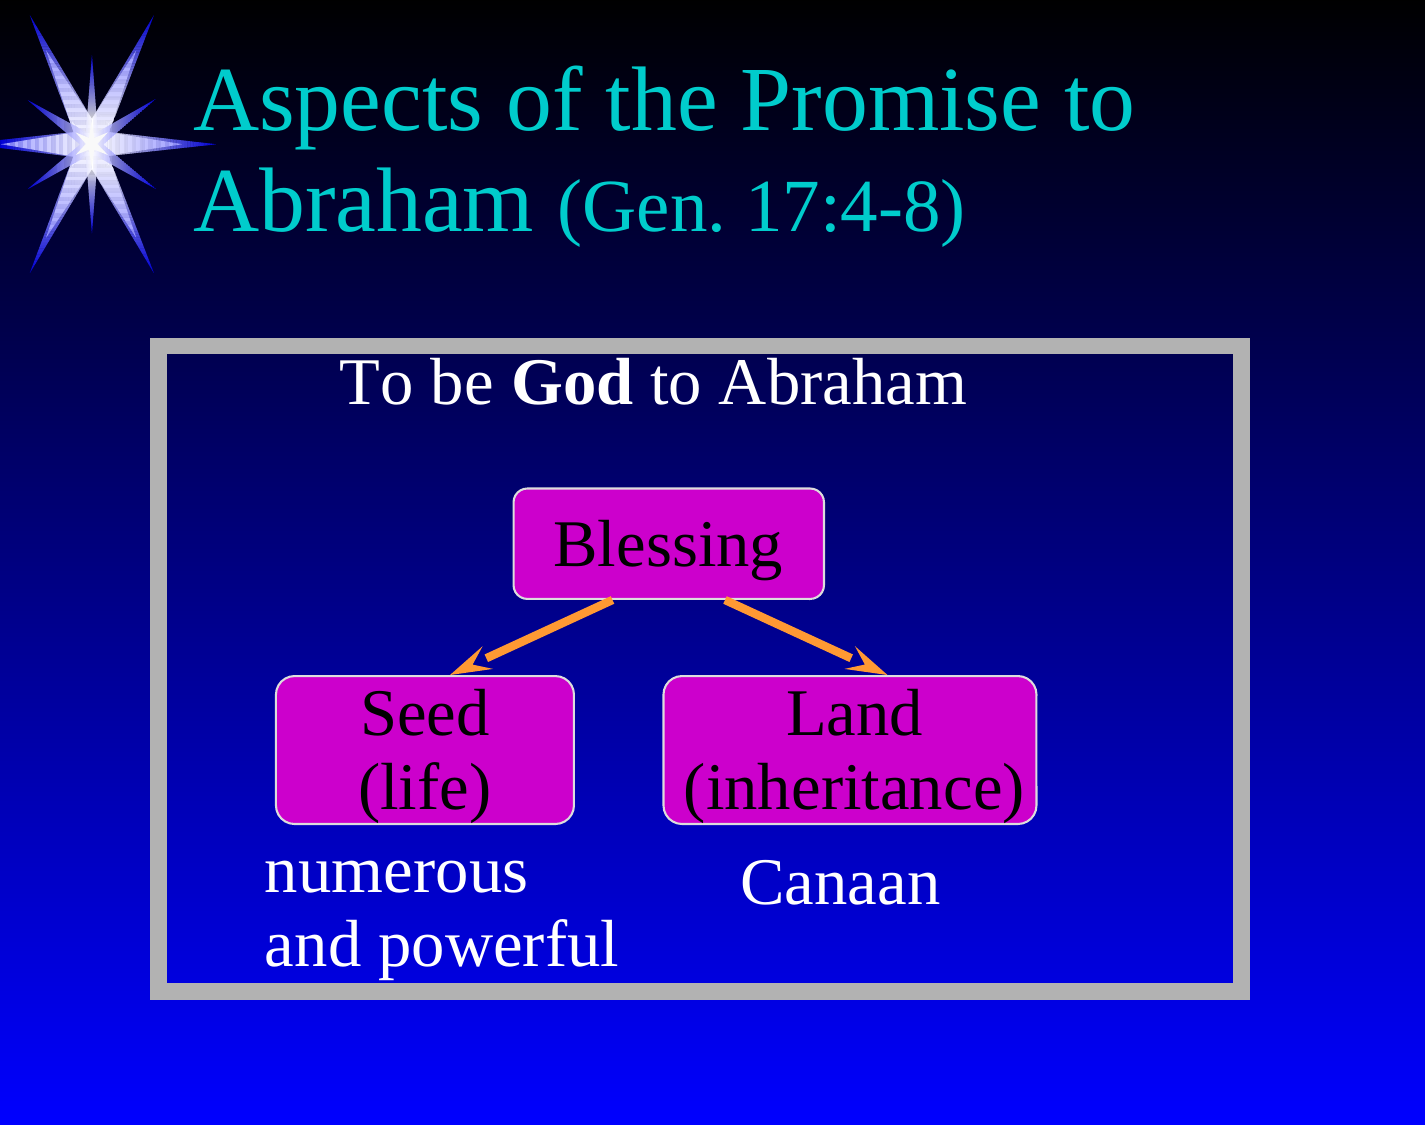

# Aspects of the Promise to Abraham (Gen. 17:4-8)
To be God to Abraham
Blessing
Seed
(life)
numerous and powerful
Land
(inheritance)
Canaan